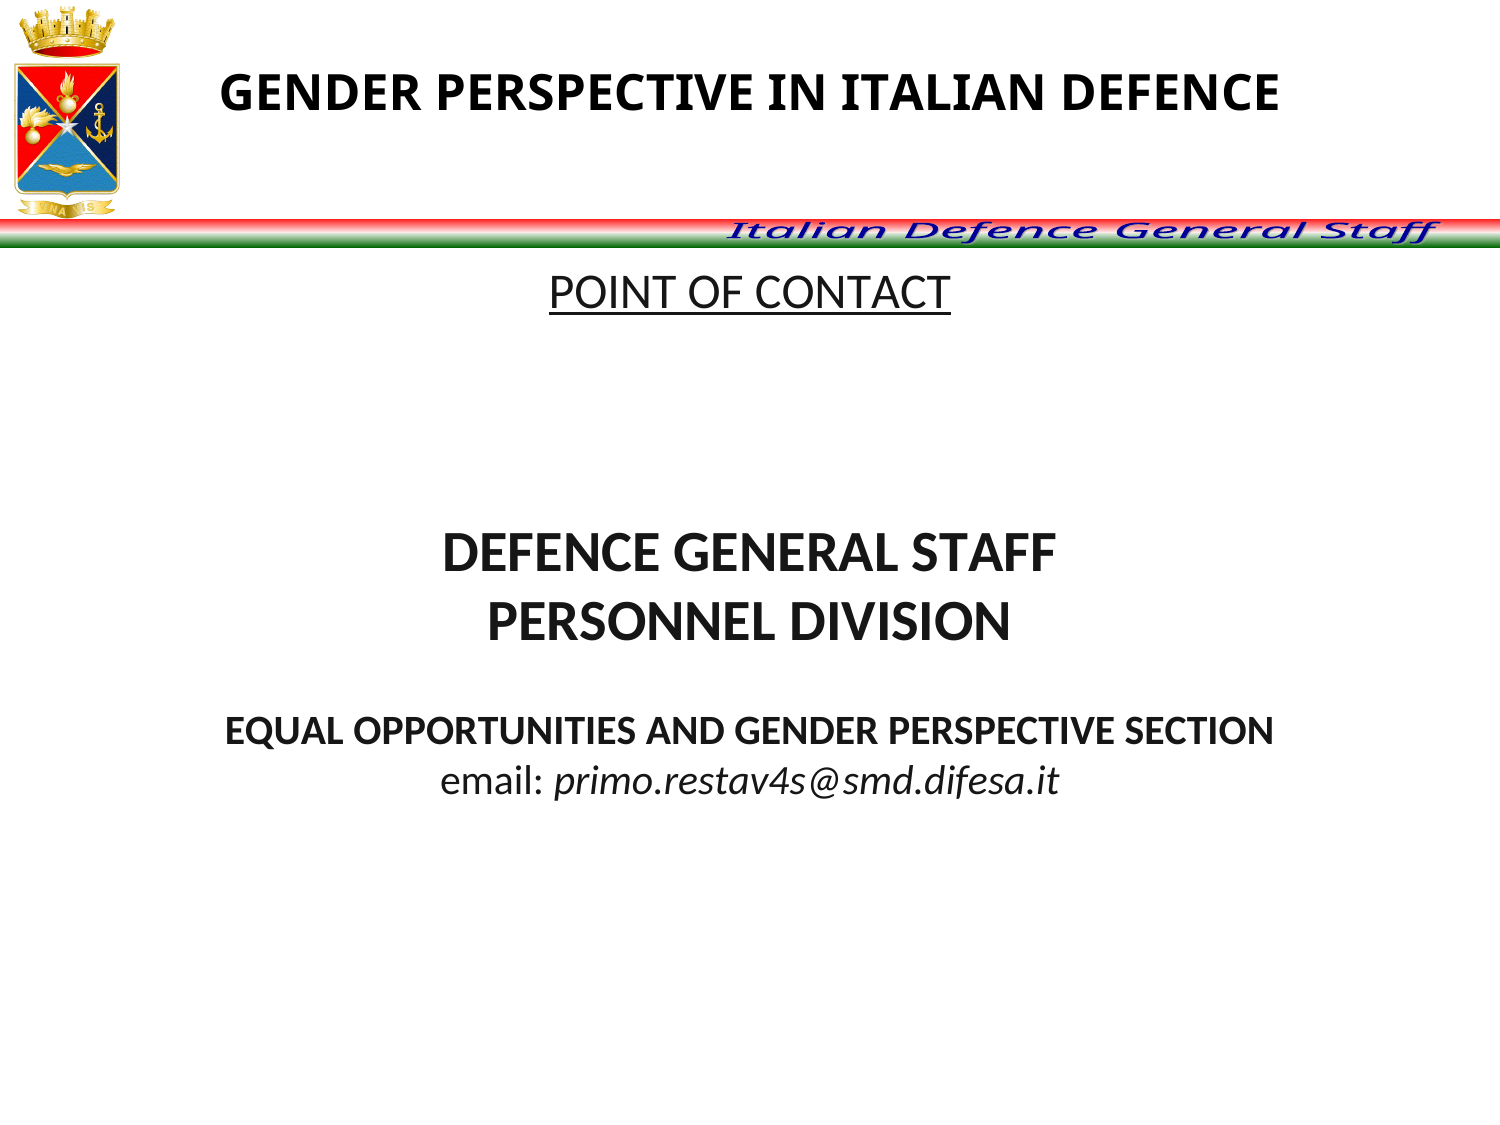

GENDER PERSPECTIVE IN ITALIAN DEFENCE
POINT OF CONTACT
DEFENCE GENERAL STAFF
PERSONNEL DIVISION
EQUAL OPPORTUNITIES AND GENDER PERSPECTIVE SECTION
email: primo.restav4s@smd.difesa.it